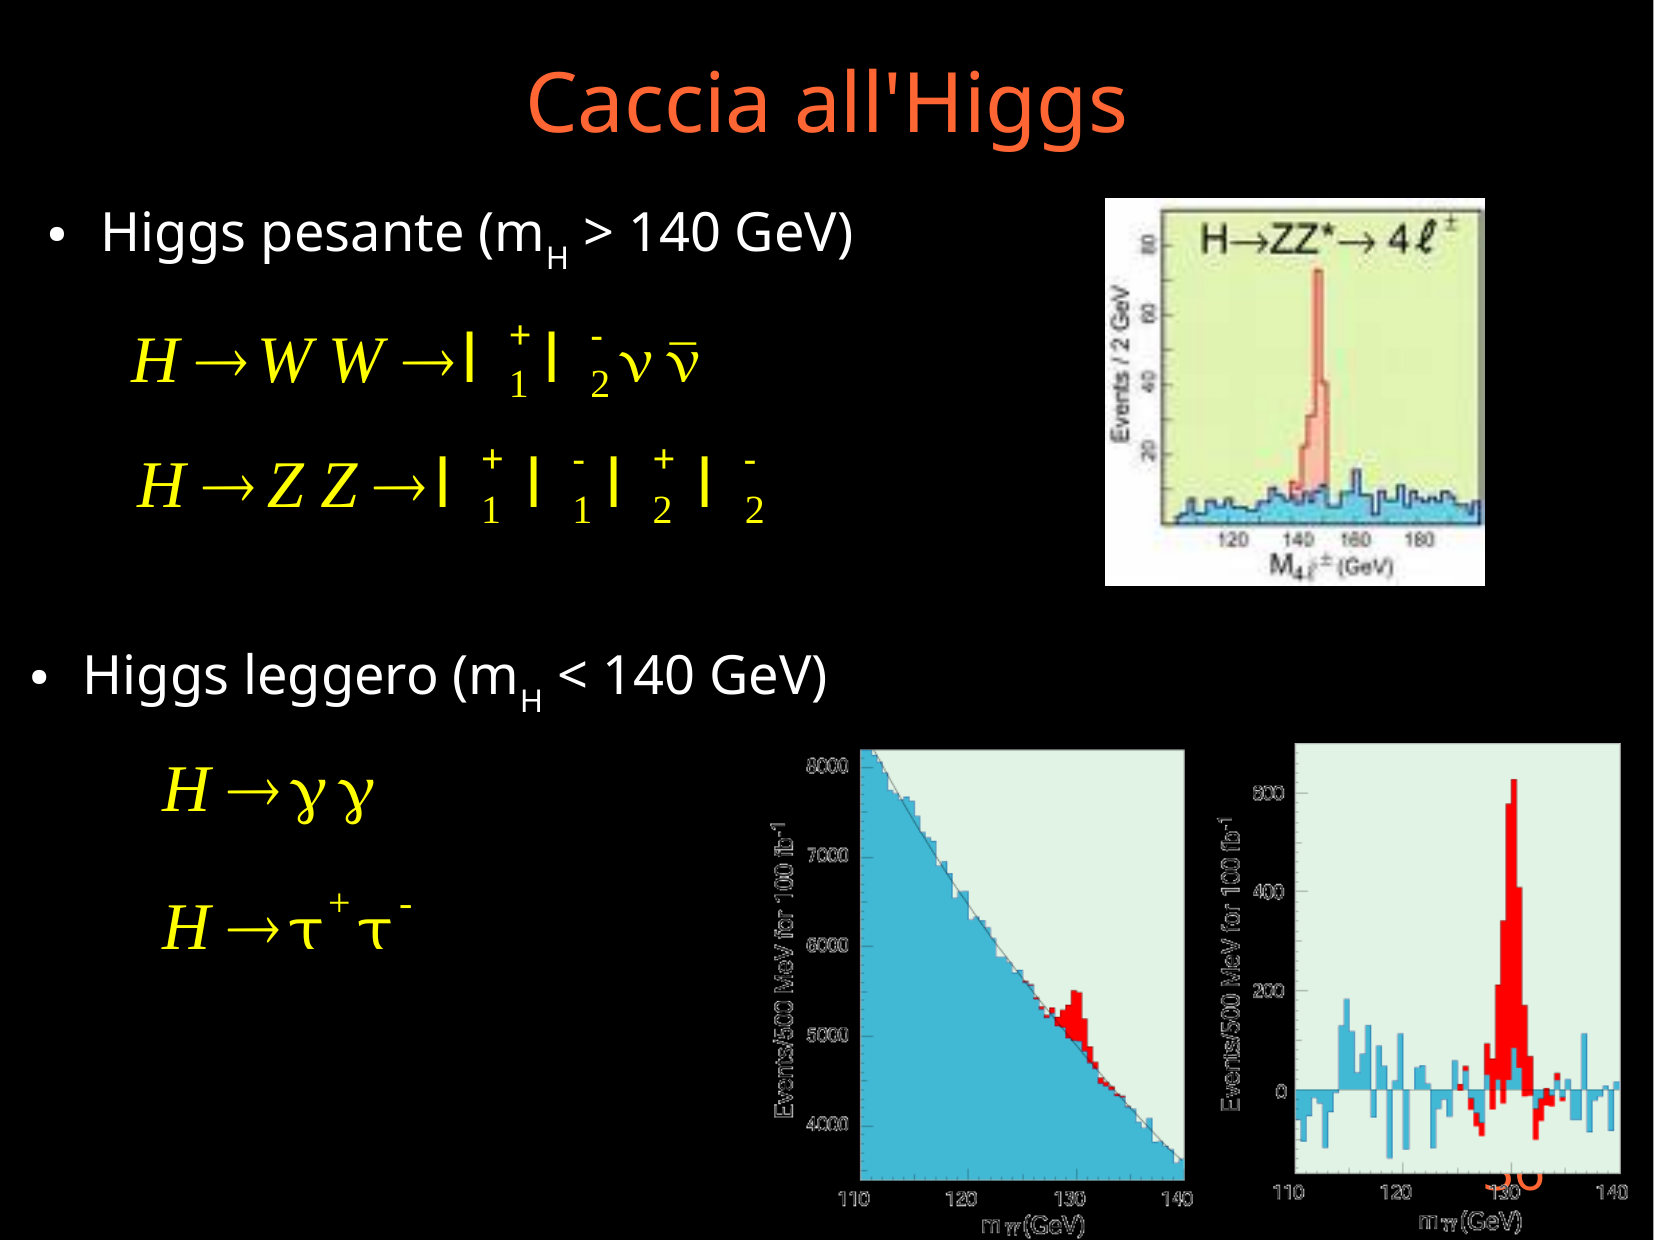

# Caccia all'Higgs
Higgs pesante (mH > 140 GeV)
Higgs leggero (mH < 140 GeV)
36